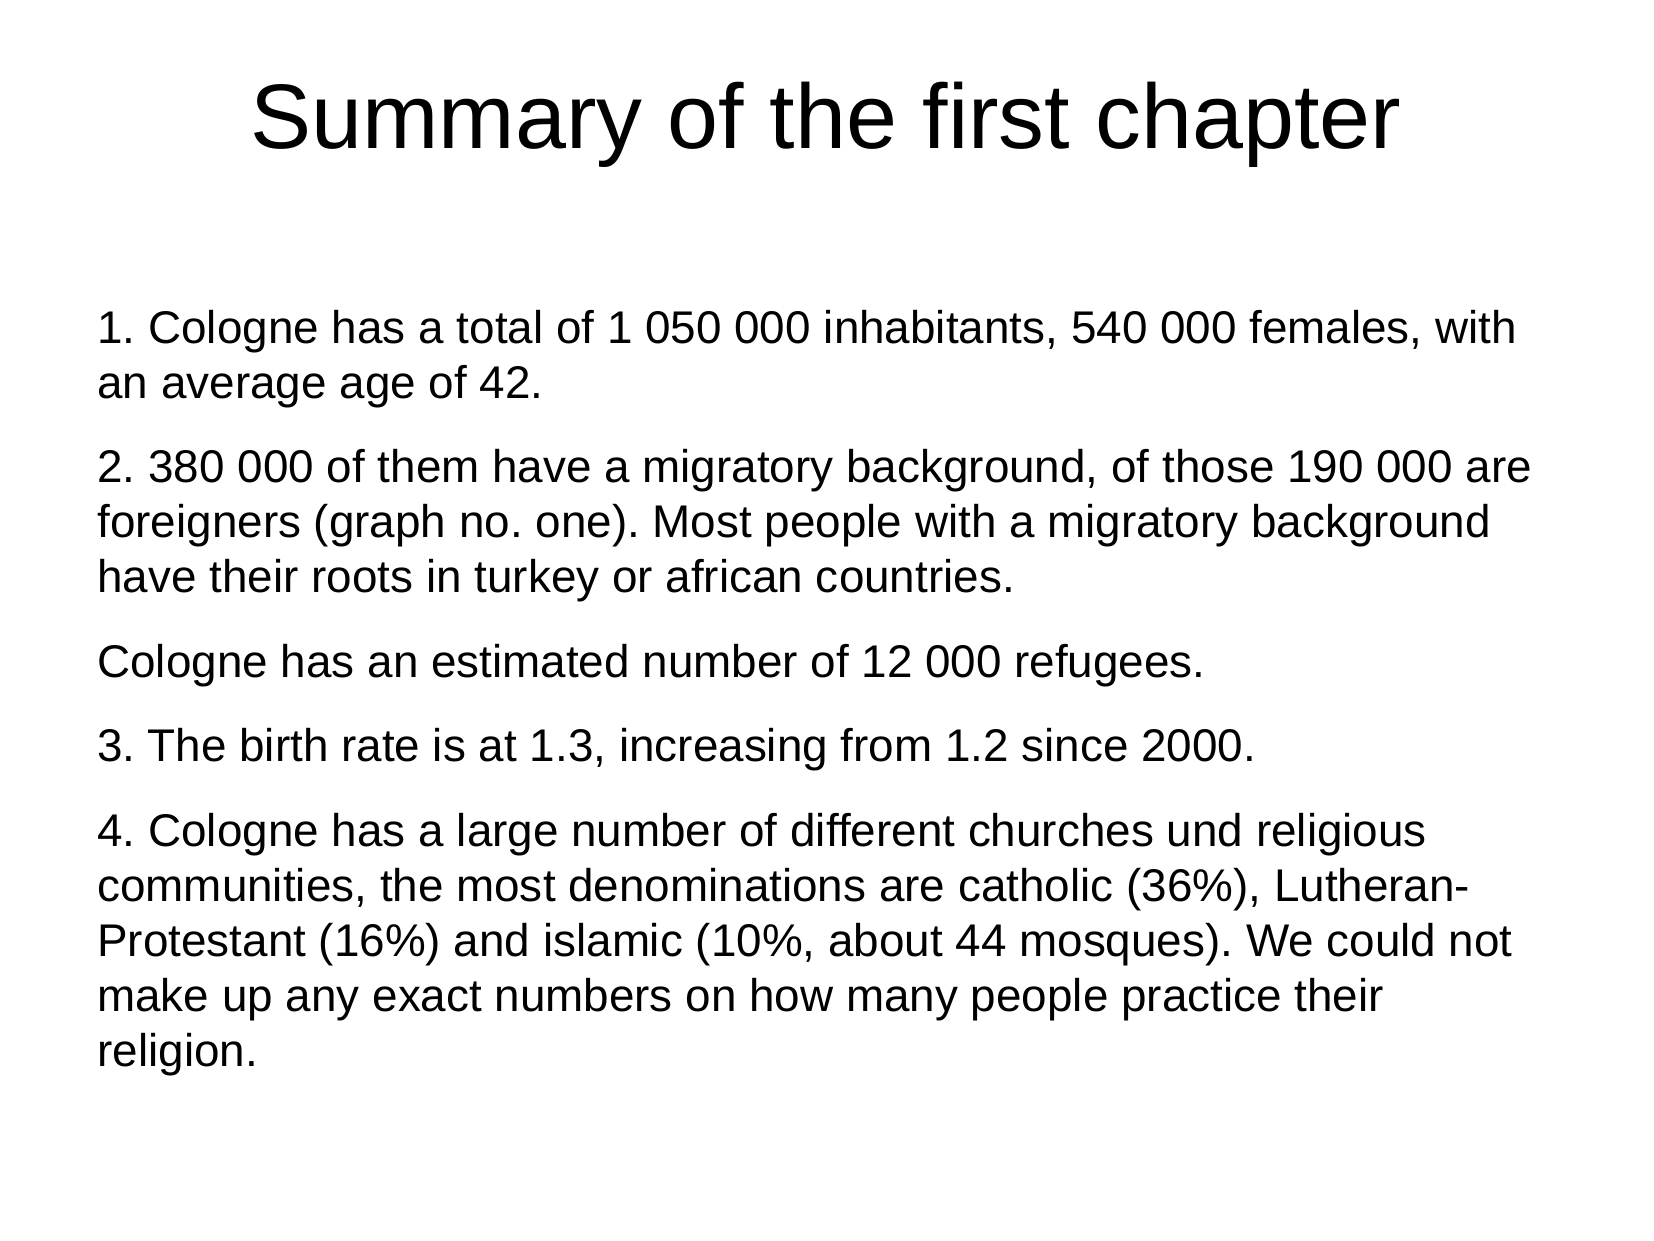

# Summary of the first chapter
1. Cologne has a total of 1 050 000 inhabitants, 540 000 females, with an average age of 42.
2. 380 000 of them have a migratory background, of those 190 000 are foreigners (graph no. one). Most people with a migratory background have their roots in turkey or african countries.
Cologne has an estimated number of 12 000 refugees.
3. The birth rate is at 1.3, increasing from 1.2 since 2000.
4. Cologne has a large number of different churches und religious communities, the most denominations are catholic (36%), Lutheran-Protestant (16%) and islamic (10%, about 44 mosques). We could not make up any exact numbers on how many people practice their religion.